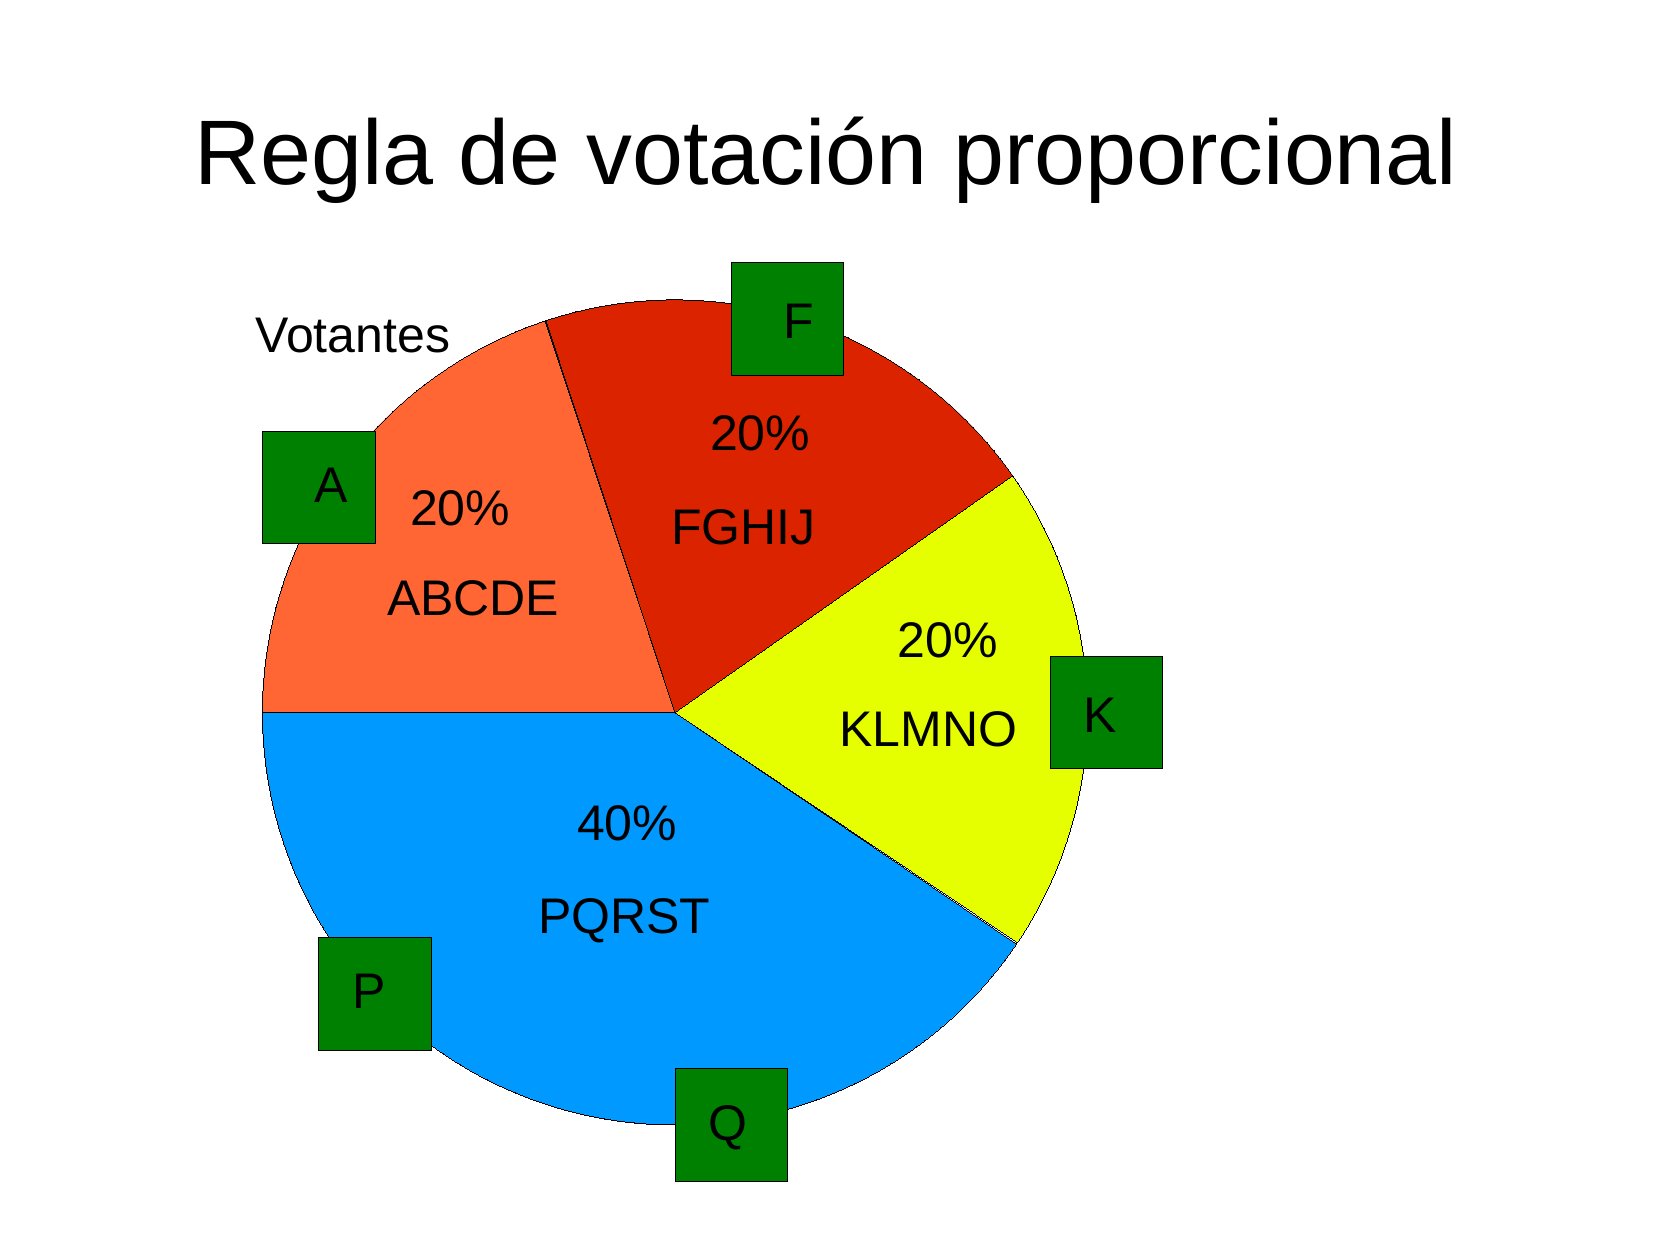

# Regla de votación proporcional
F
Votantes
20%
A
20%
FGHIJ
ABCDE
20%
K
KLMNO
40%
PQRST
P
Q